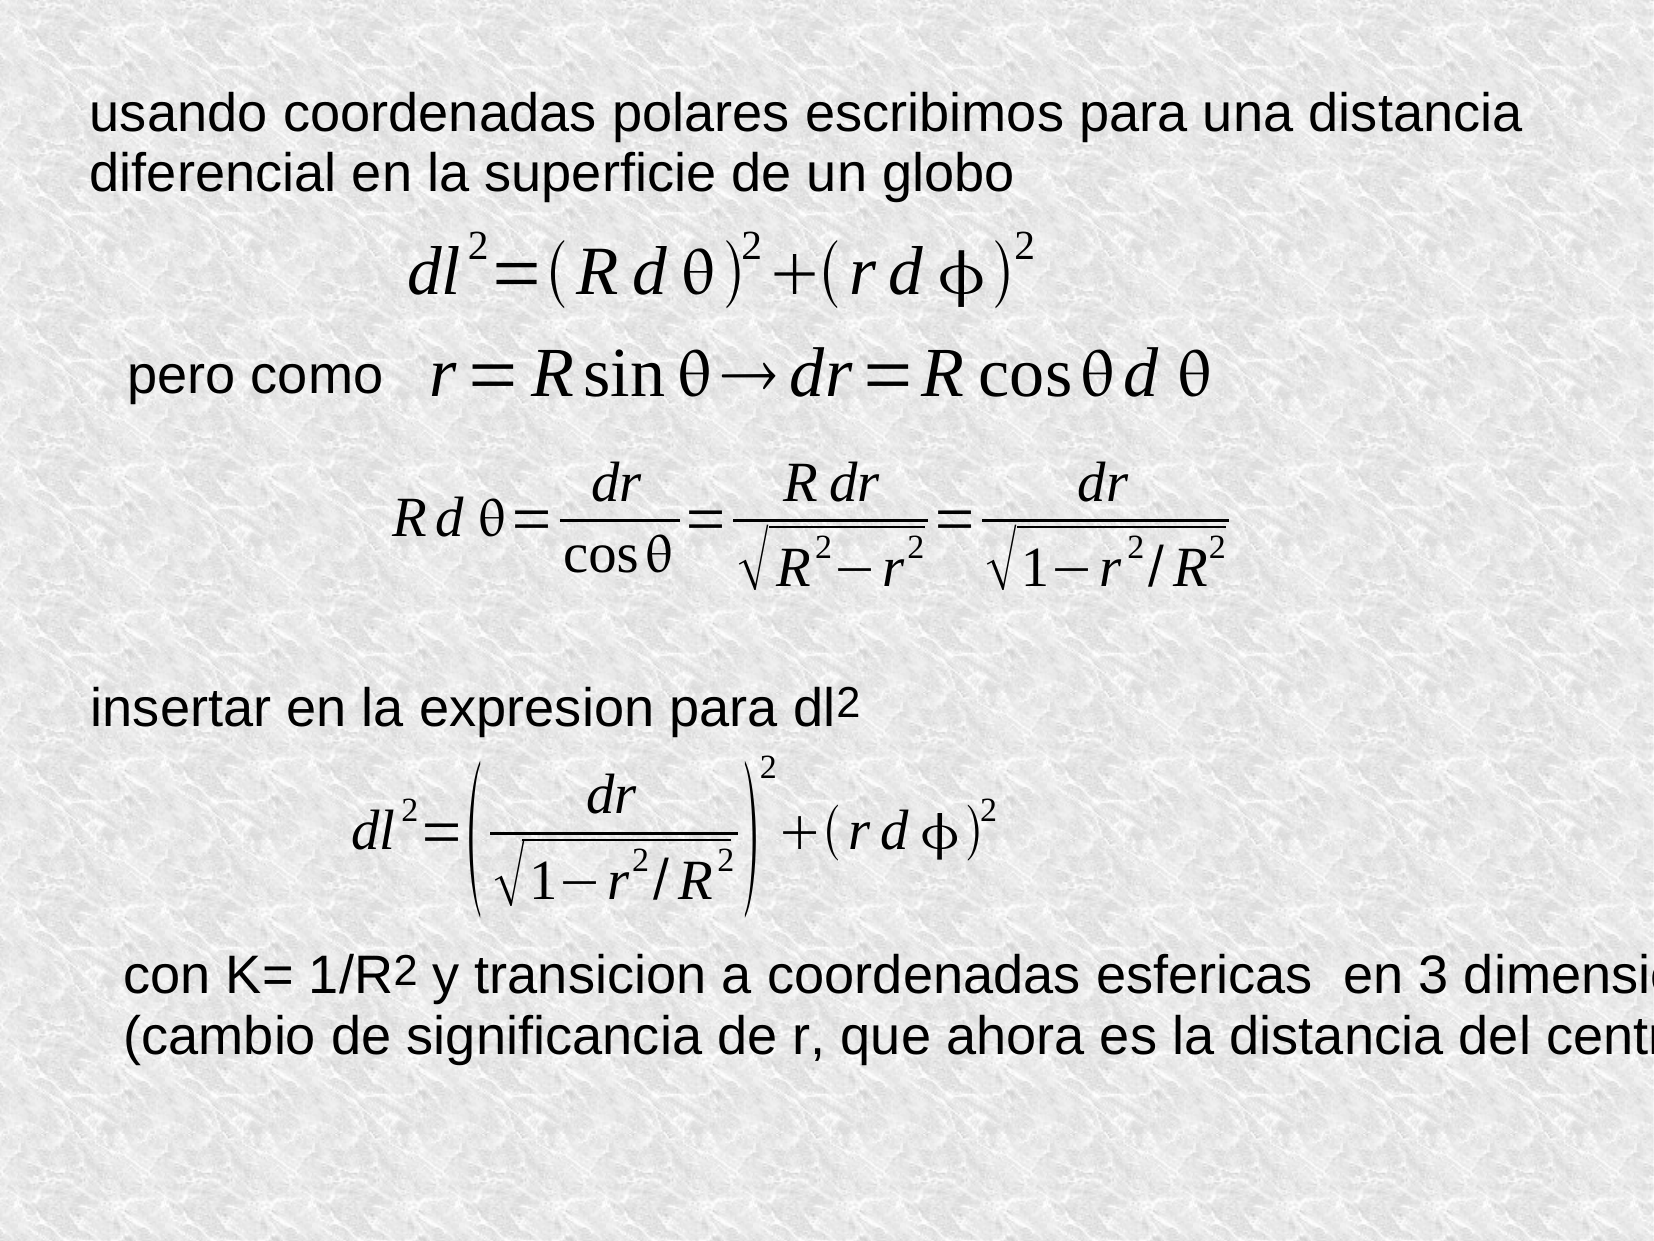

usando coordenadas polares escribimos para una distancia
diferencial en la superficie de un globo
pero como
insertar en la expresion para dl2
con K= 1/R2 y transicion a coordenadas esfericas en 3 dimensiones
(cambio de significancia de r, que ahora es la distancia del centro)